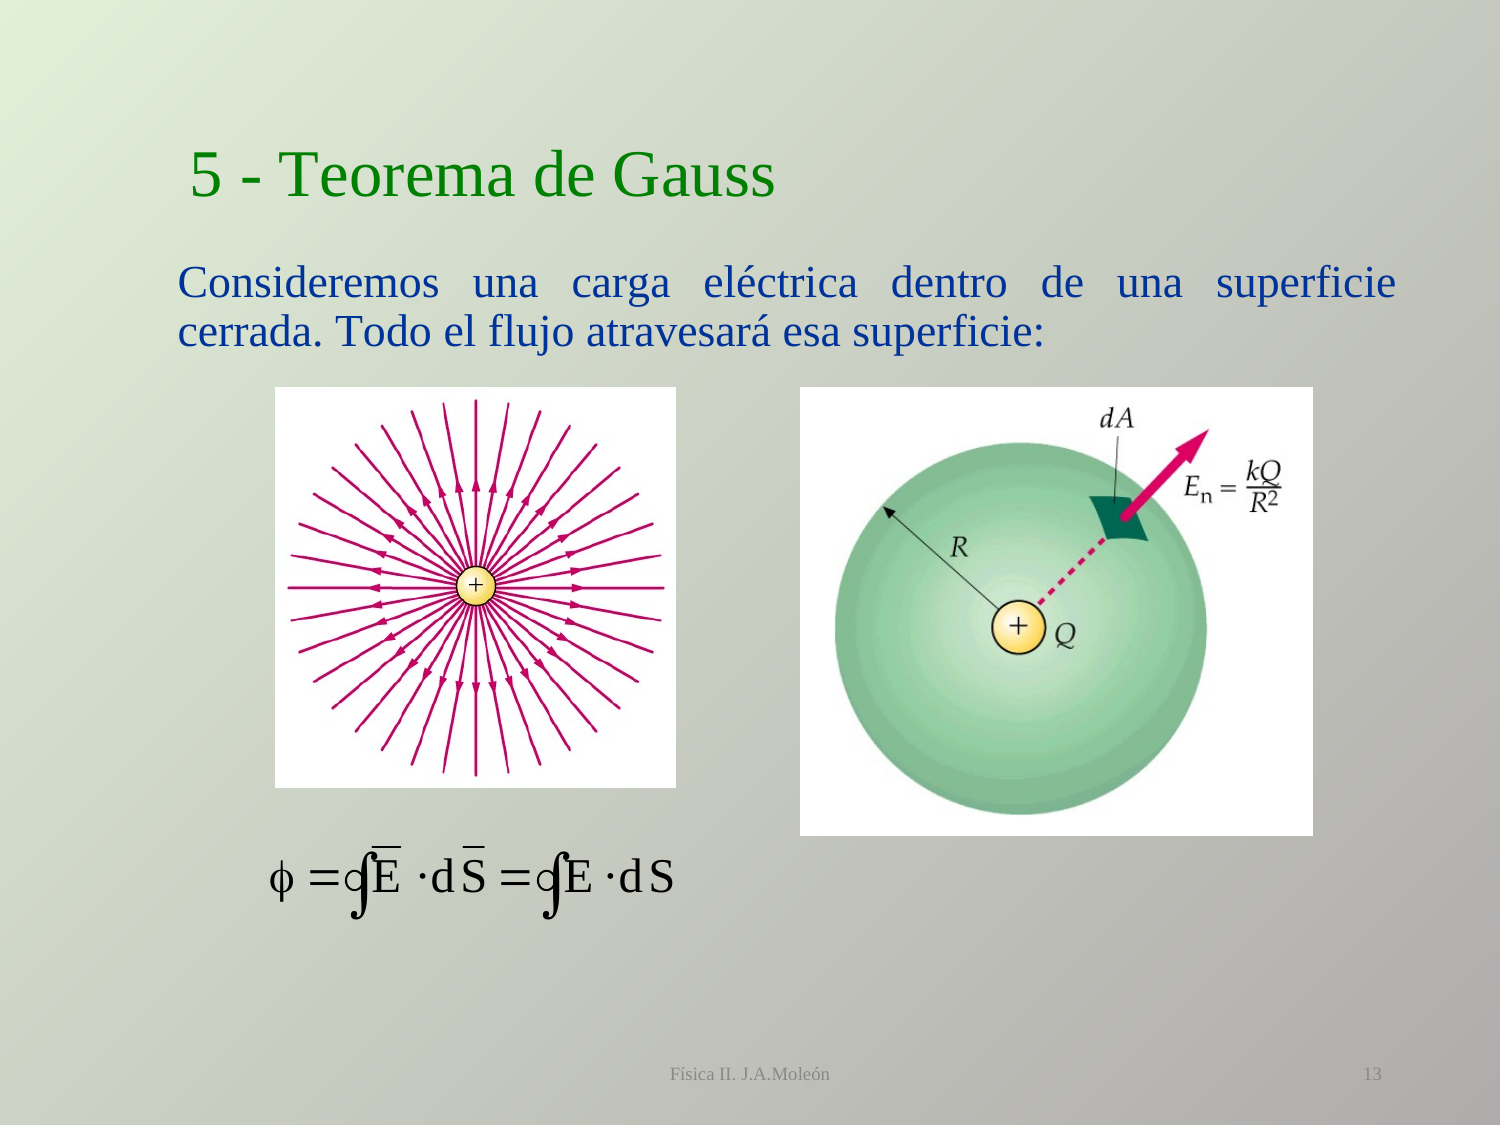

# 5 - Teorema de Gauss
Consideremos una carga eléctrica dentro de una superficie cerrada. Todo el flujo atravesará esa superficie:
Física II. J.A.Moleón